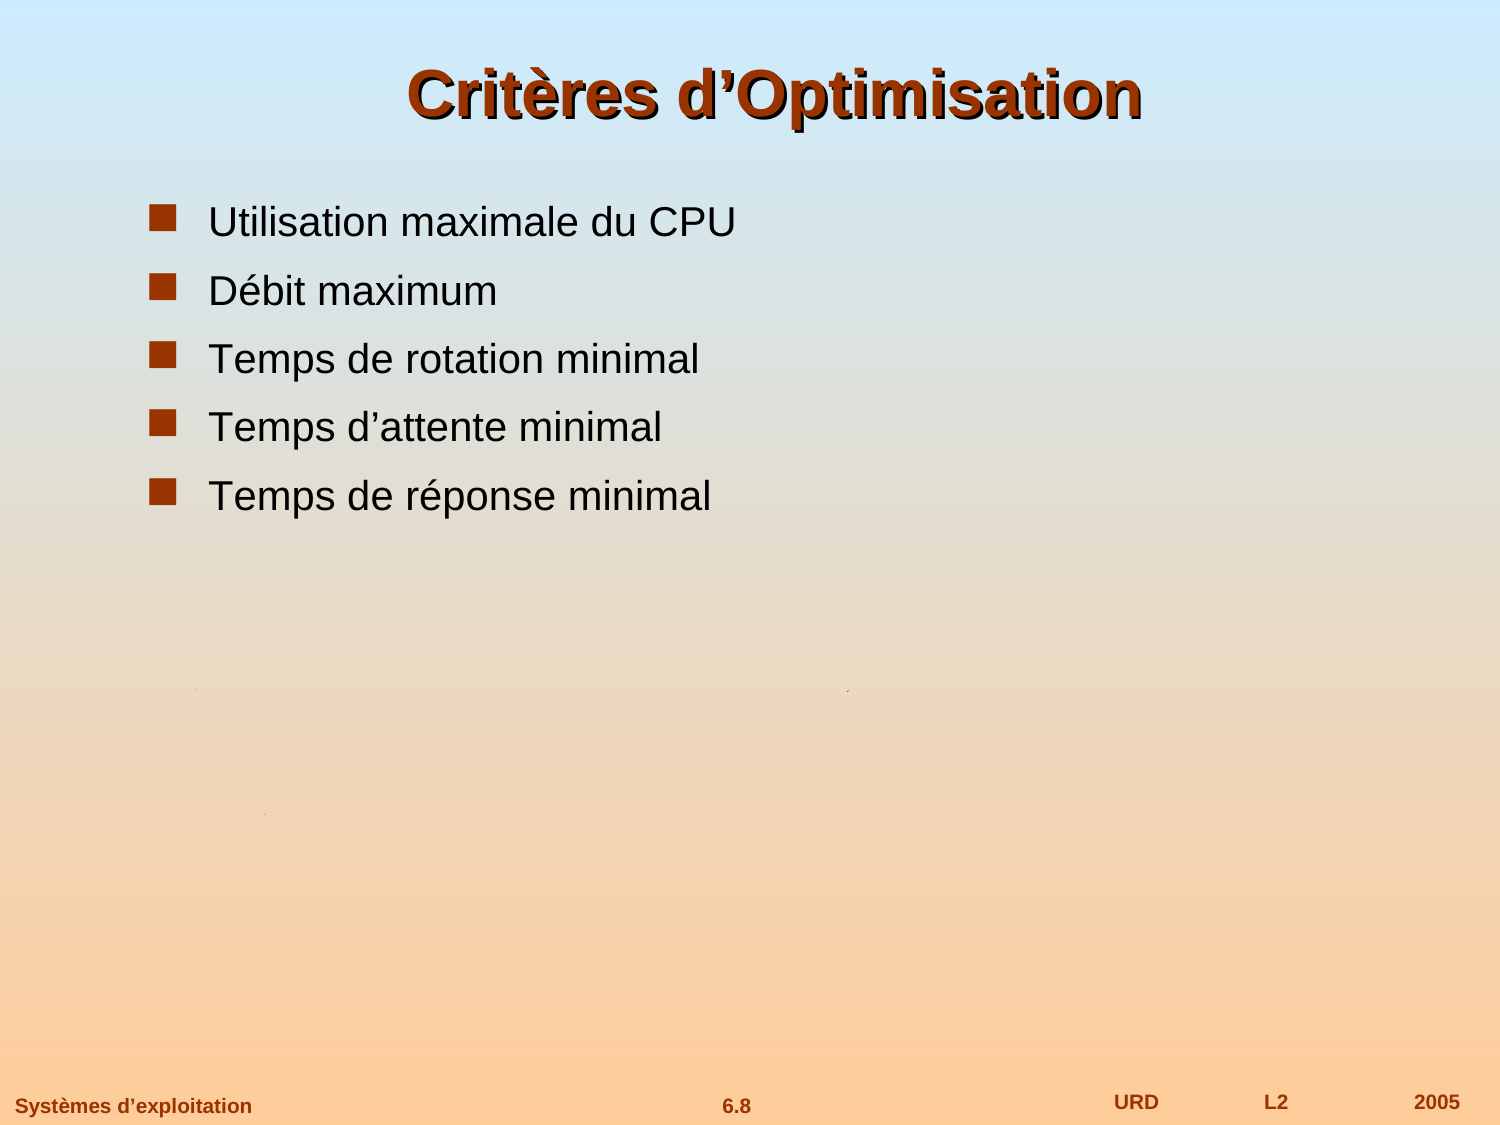

# Critères d’Optimisation
Utilisation maximale du CPU
Débit maximum
Temps de rotation minimal
Temps d’attente minimal
Temps de réponse minimal